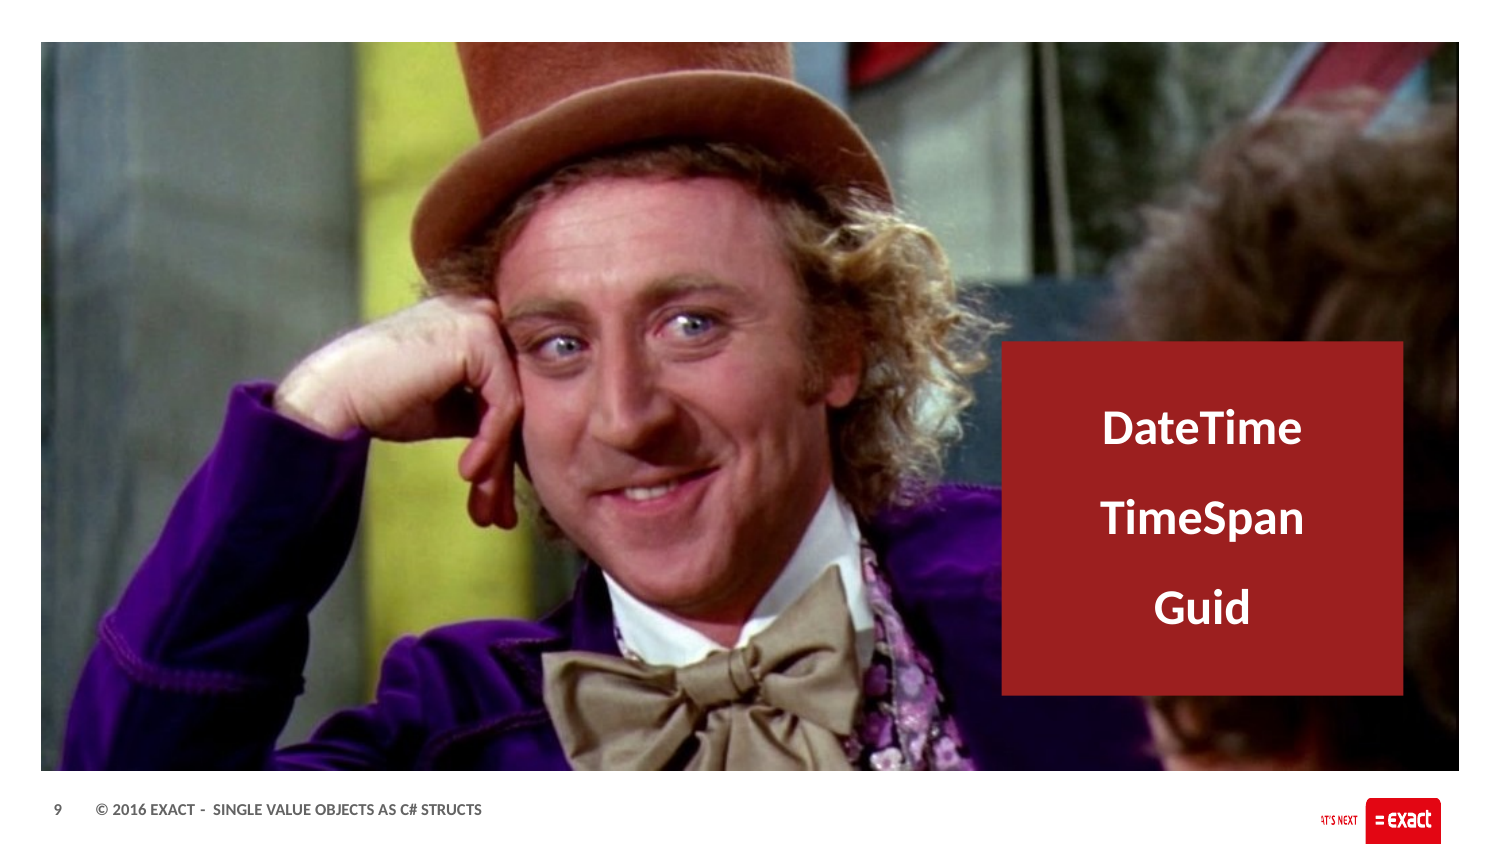

# DateTime TimeSpan Guid
- Single Value Objects as C# structs